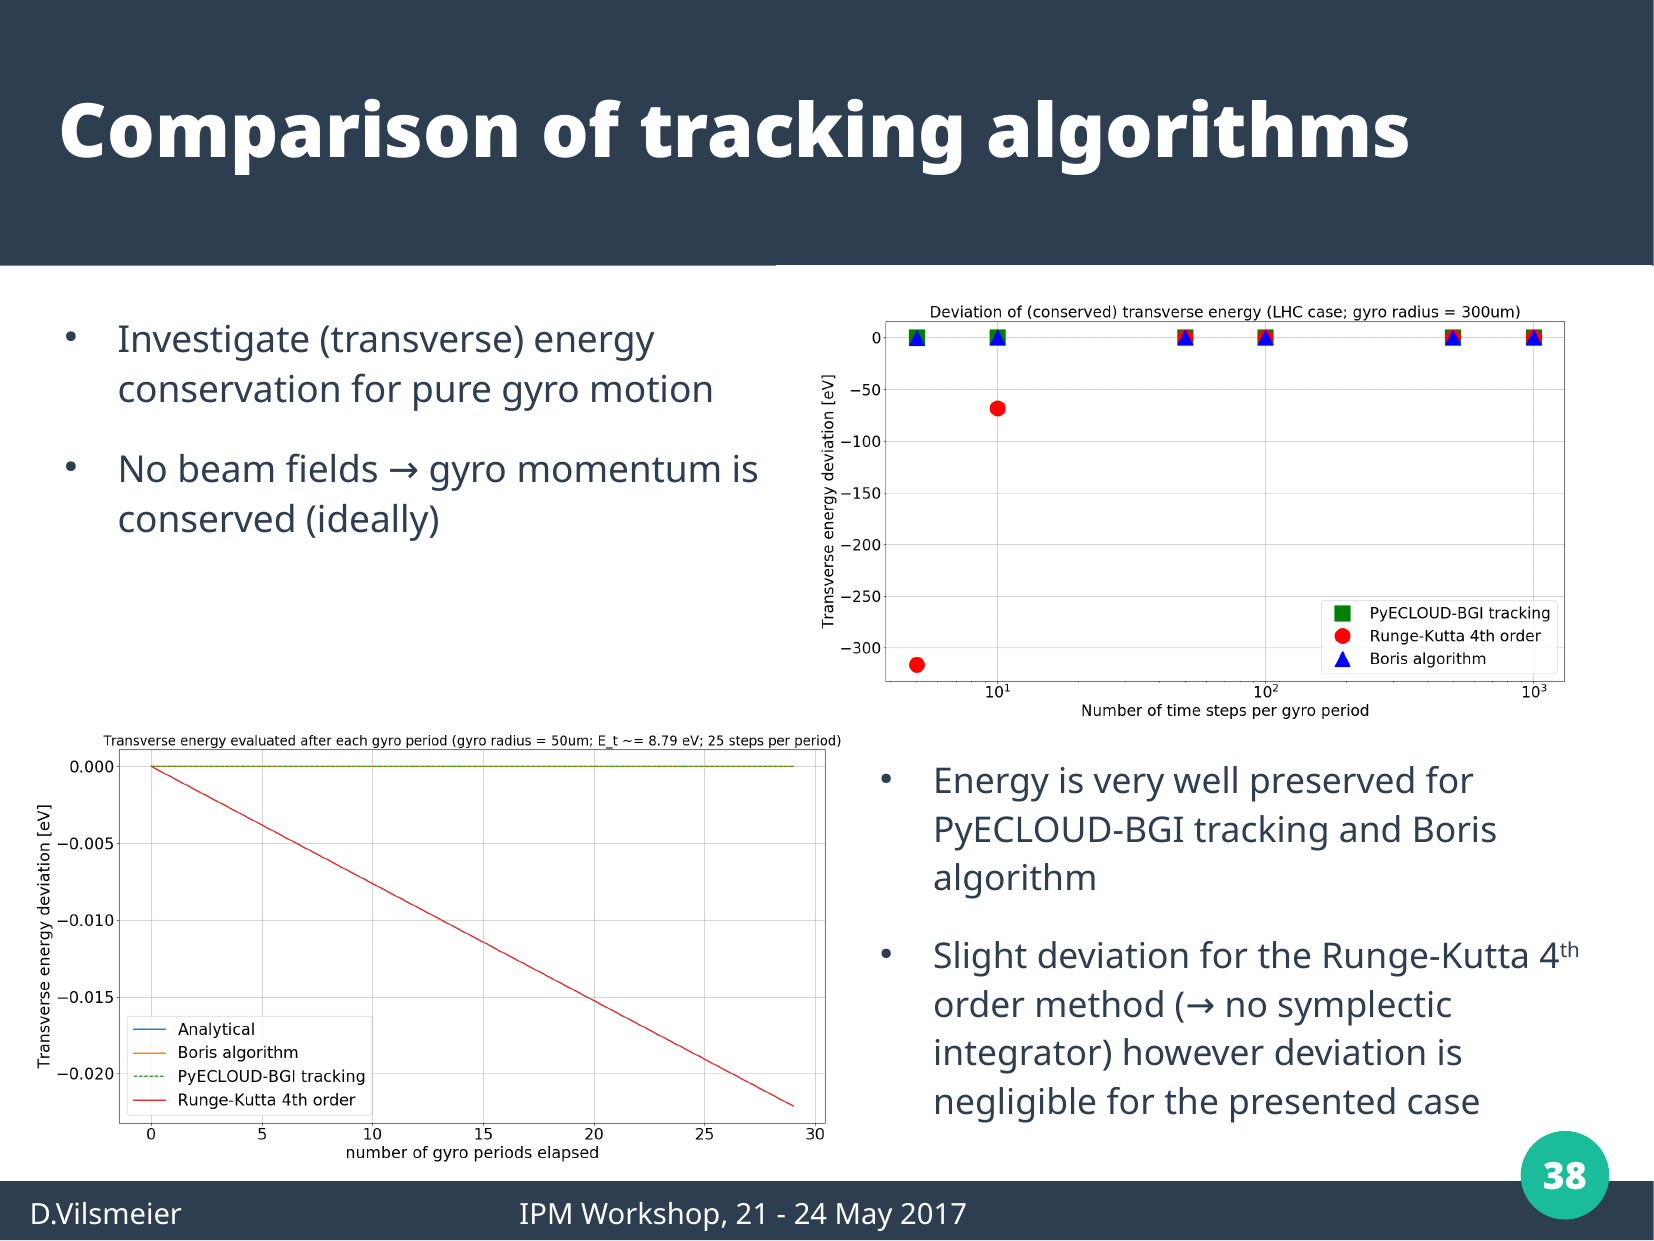

# Comparison of tracking algorithms
Investigate (transverse) energy conservation for pure gyro motion
No beam fields → gyro momentum is conserved (ideally)
Energy is very well preserved for PyECLOUD-BGI tracking and Boris algorithm
Slight deviation for the Runge-Kutta 4th order method (→ no symplectic integrator) however deviation is negligible for the presented case
38
D.Vilsmeier IPM Workshop, 21 - 24 May 2017